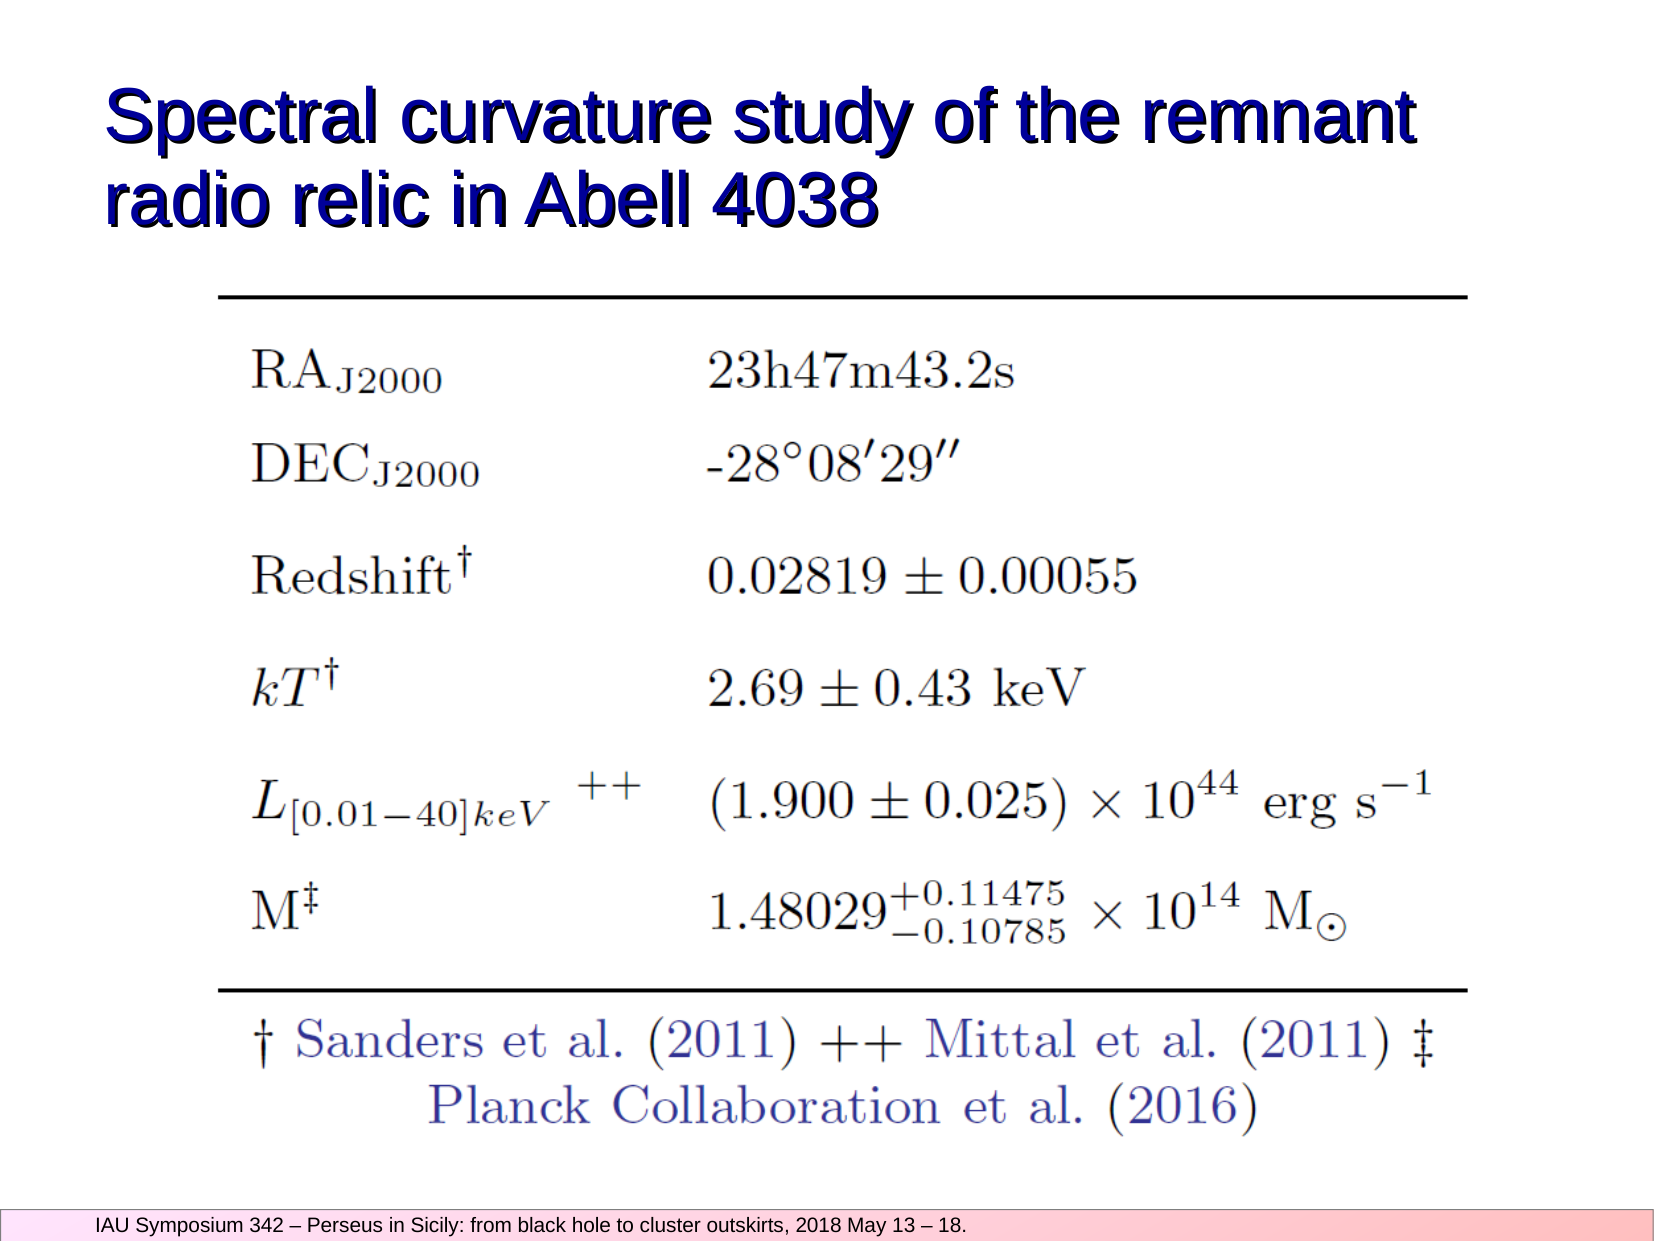

Spectral curvature study of the remnant radio relic in Abell 4038